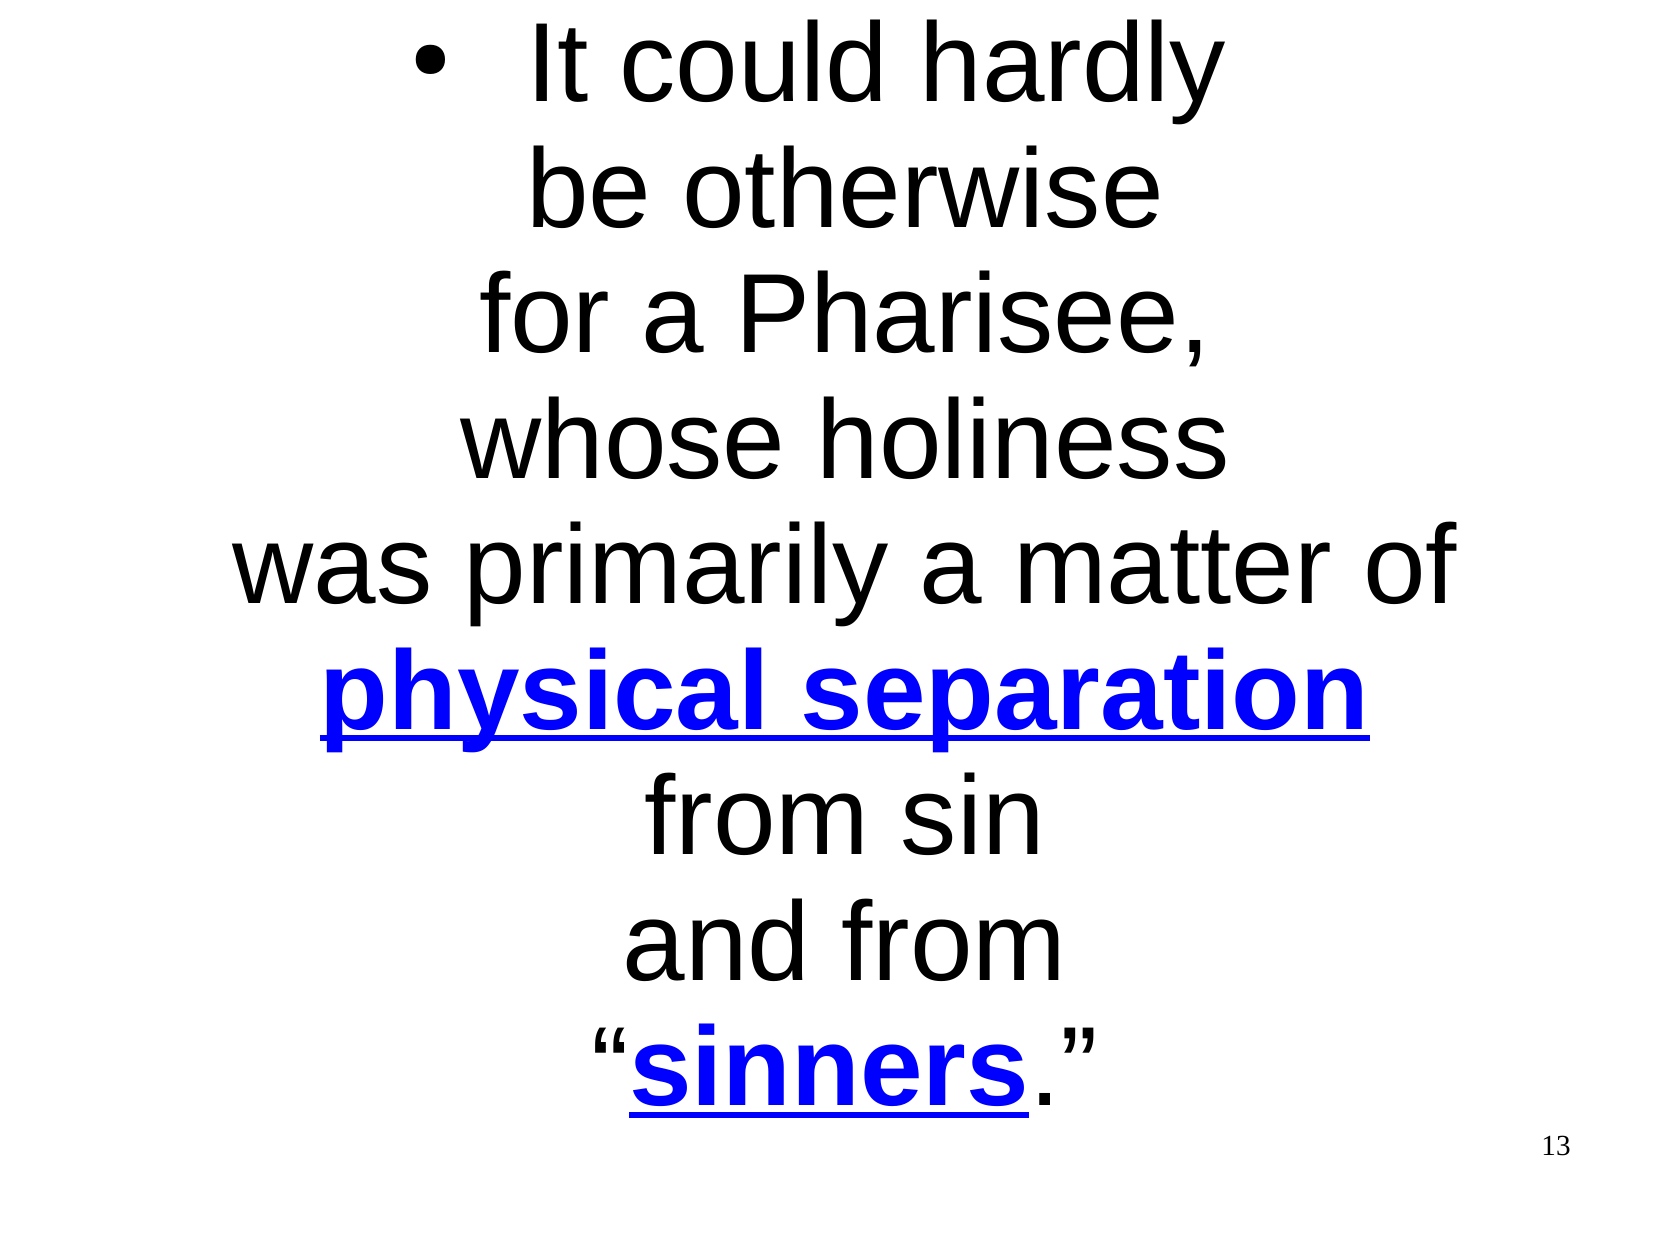

# It could hardly be otherwise for a Pharisee, whose holiness was primarily a matter of physical separation from sin and from “sinners.”
13